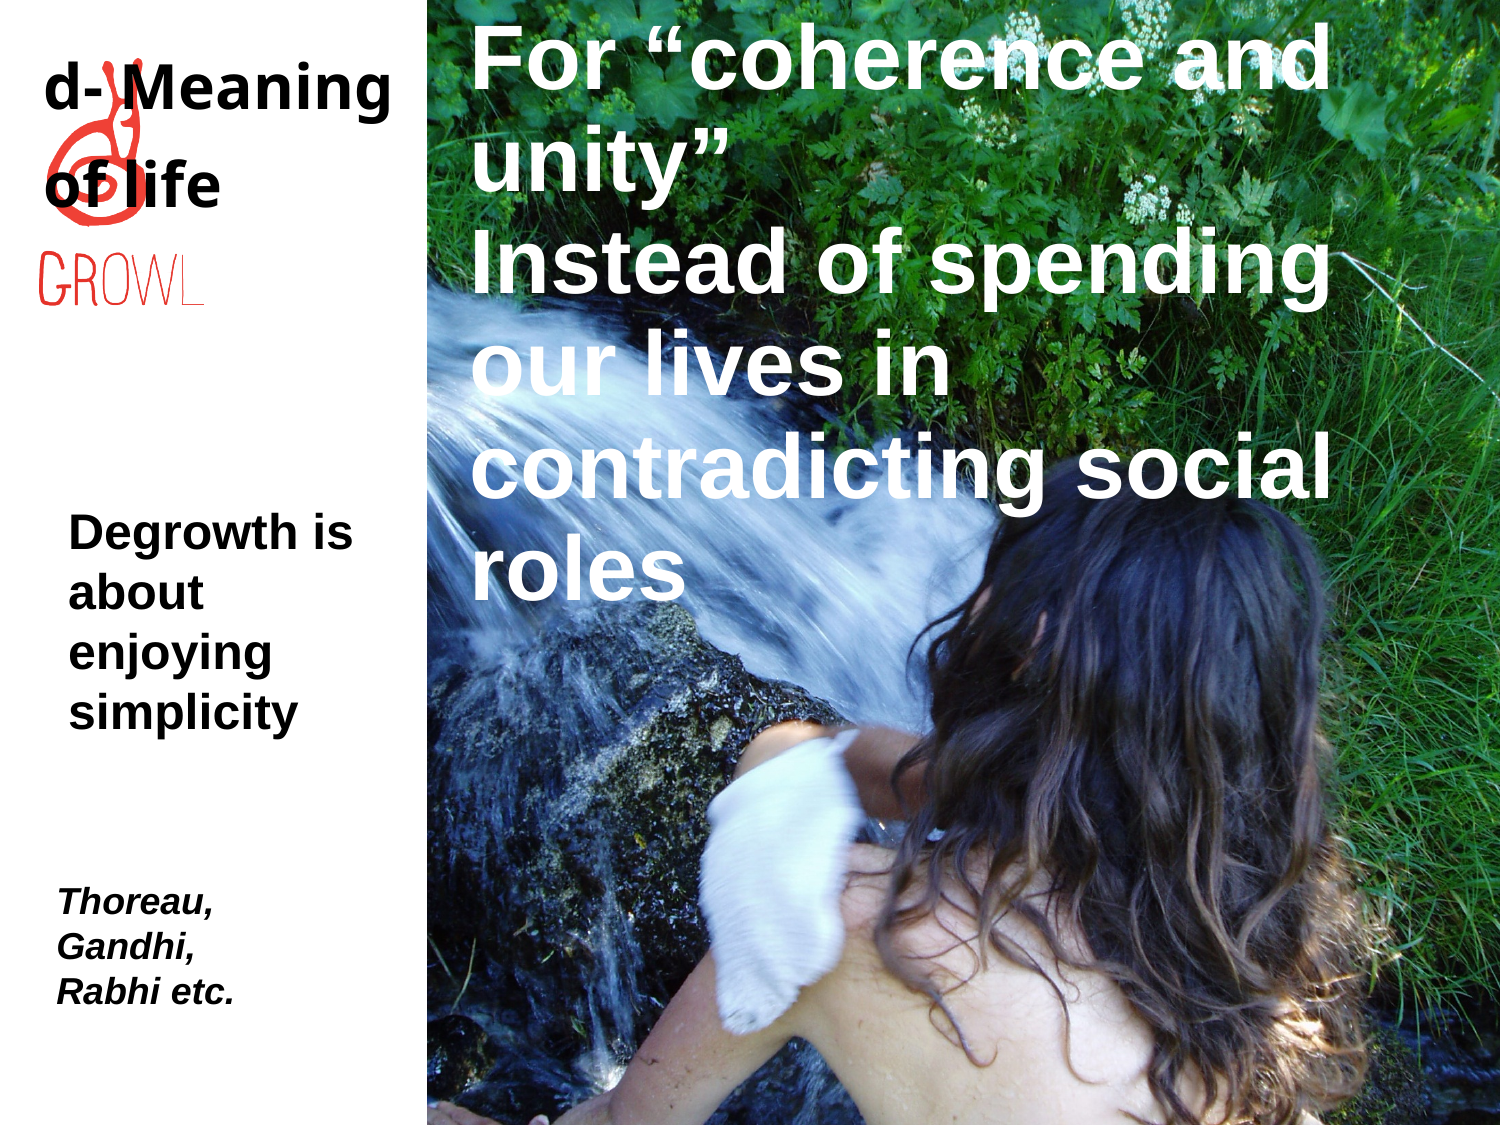

For “coherence and unity”
Instead of spending our lives in contradicting social roles
d- Meaning
of life
Degrowth is about enjoying simplicity
Thoreau, Gandhi, Rabhi etc.